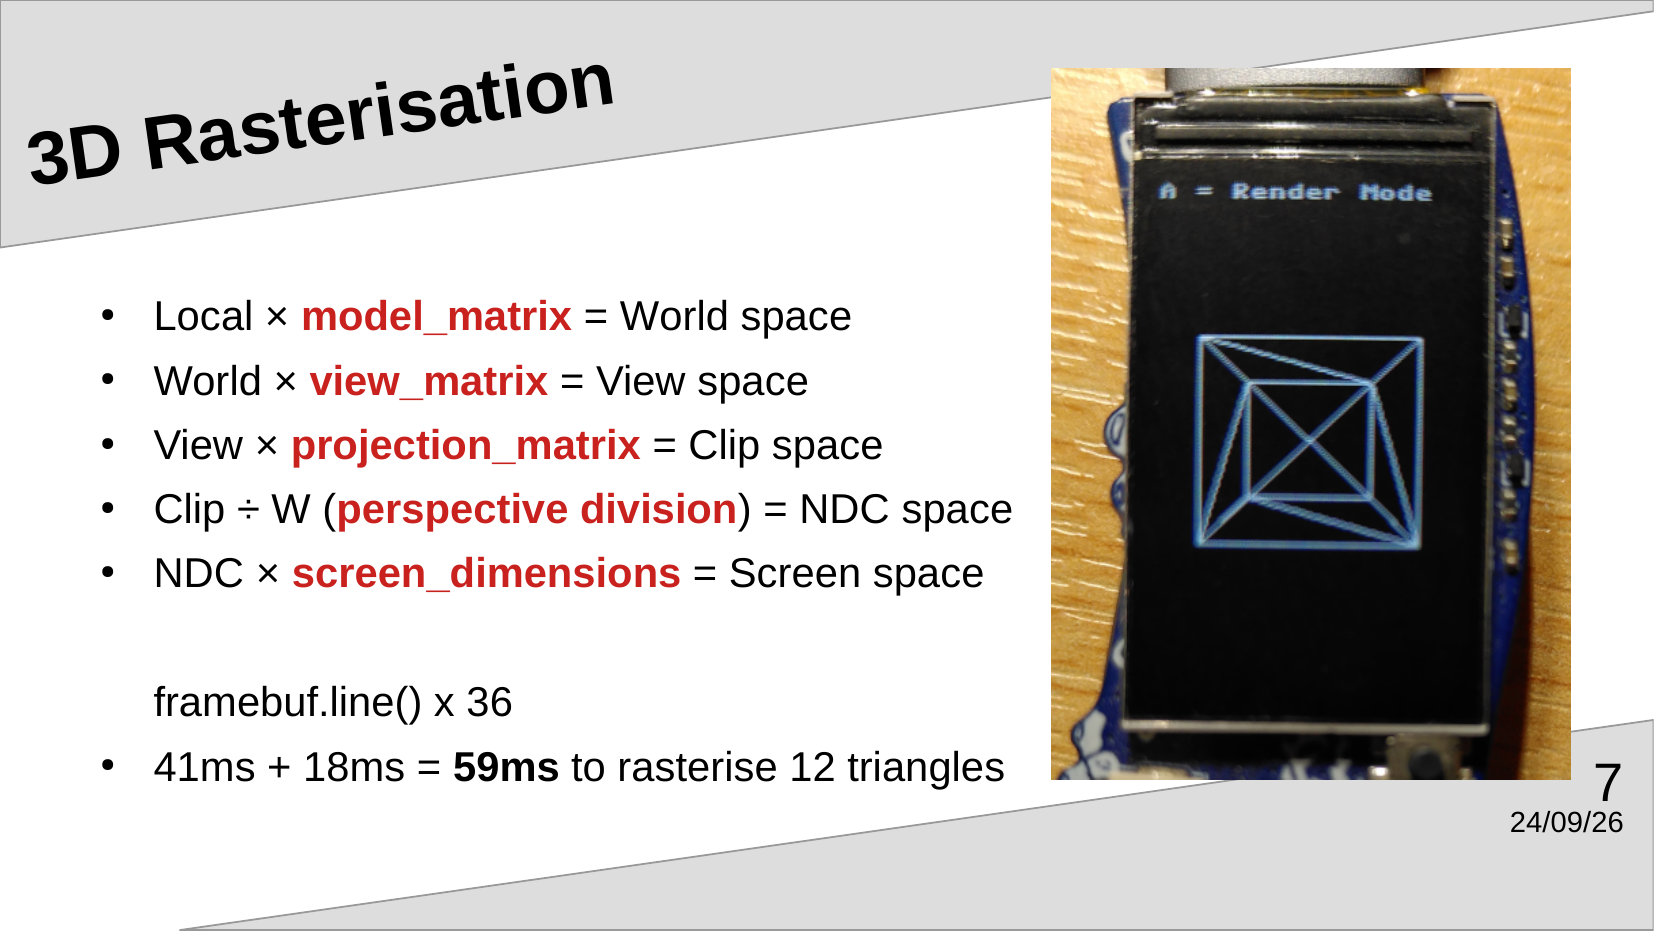

3D Rasterisation
# Local × model_matrix = World space
World × view_matrix = View space
View × projection_matrix = Clip space
Clip ÷ W (perspective division) = NDC space
NDC × screen_dimensions = Screen space
framebuf.line() x 36
41ms + 18ms = 59ms to rasterise 12 triangles
7